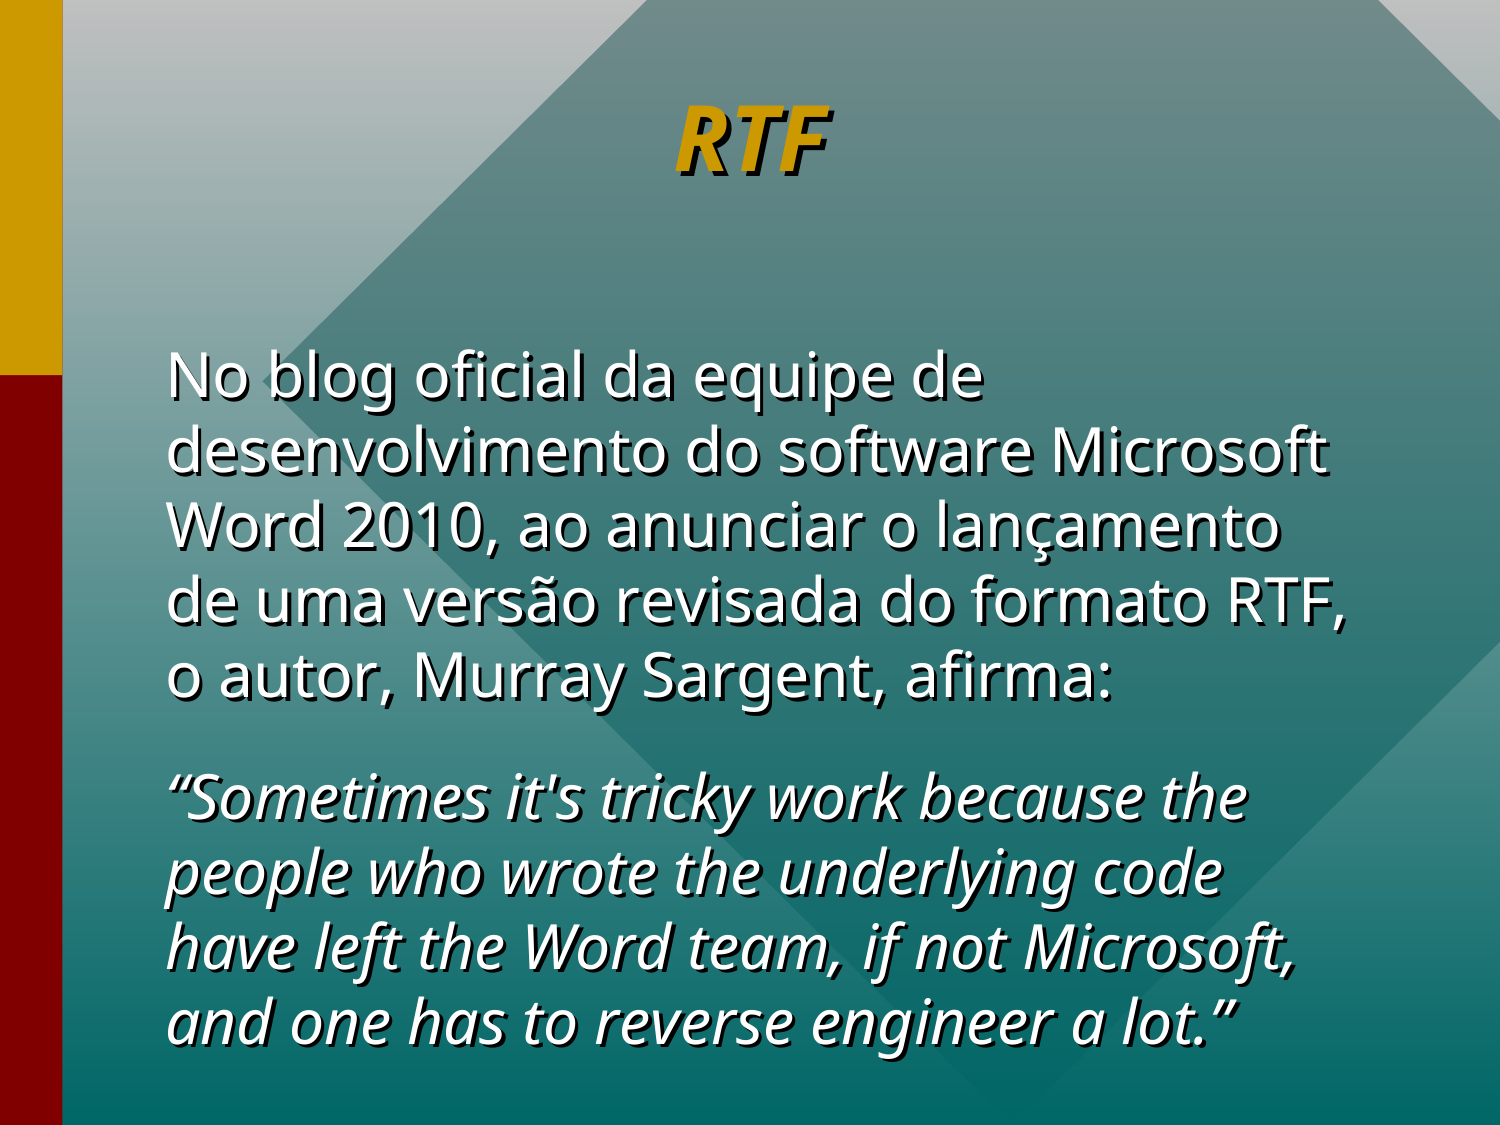

# RTF
No blog oficial da equipe de desenvolvimento do software Microsoft Word 2010, ao anunciar o lançamento de uma versão revisada do formato RTF, o autor, Murray Sargent, afirma:
“Sometimes it's tricky work because the people who wrote the underlying code have left the Word team, if not Microsoft, and one has to reverse engineer a lot.”